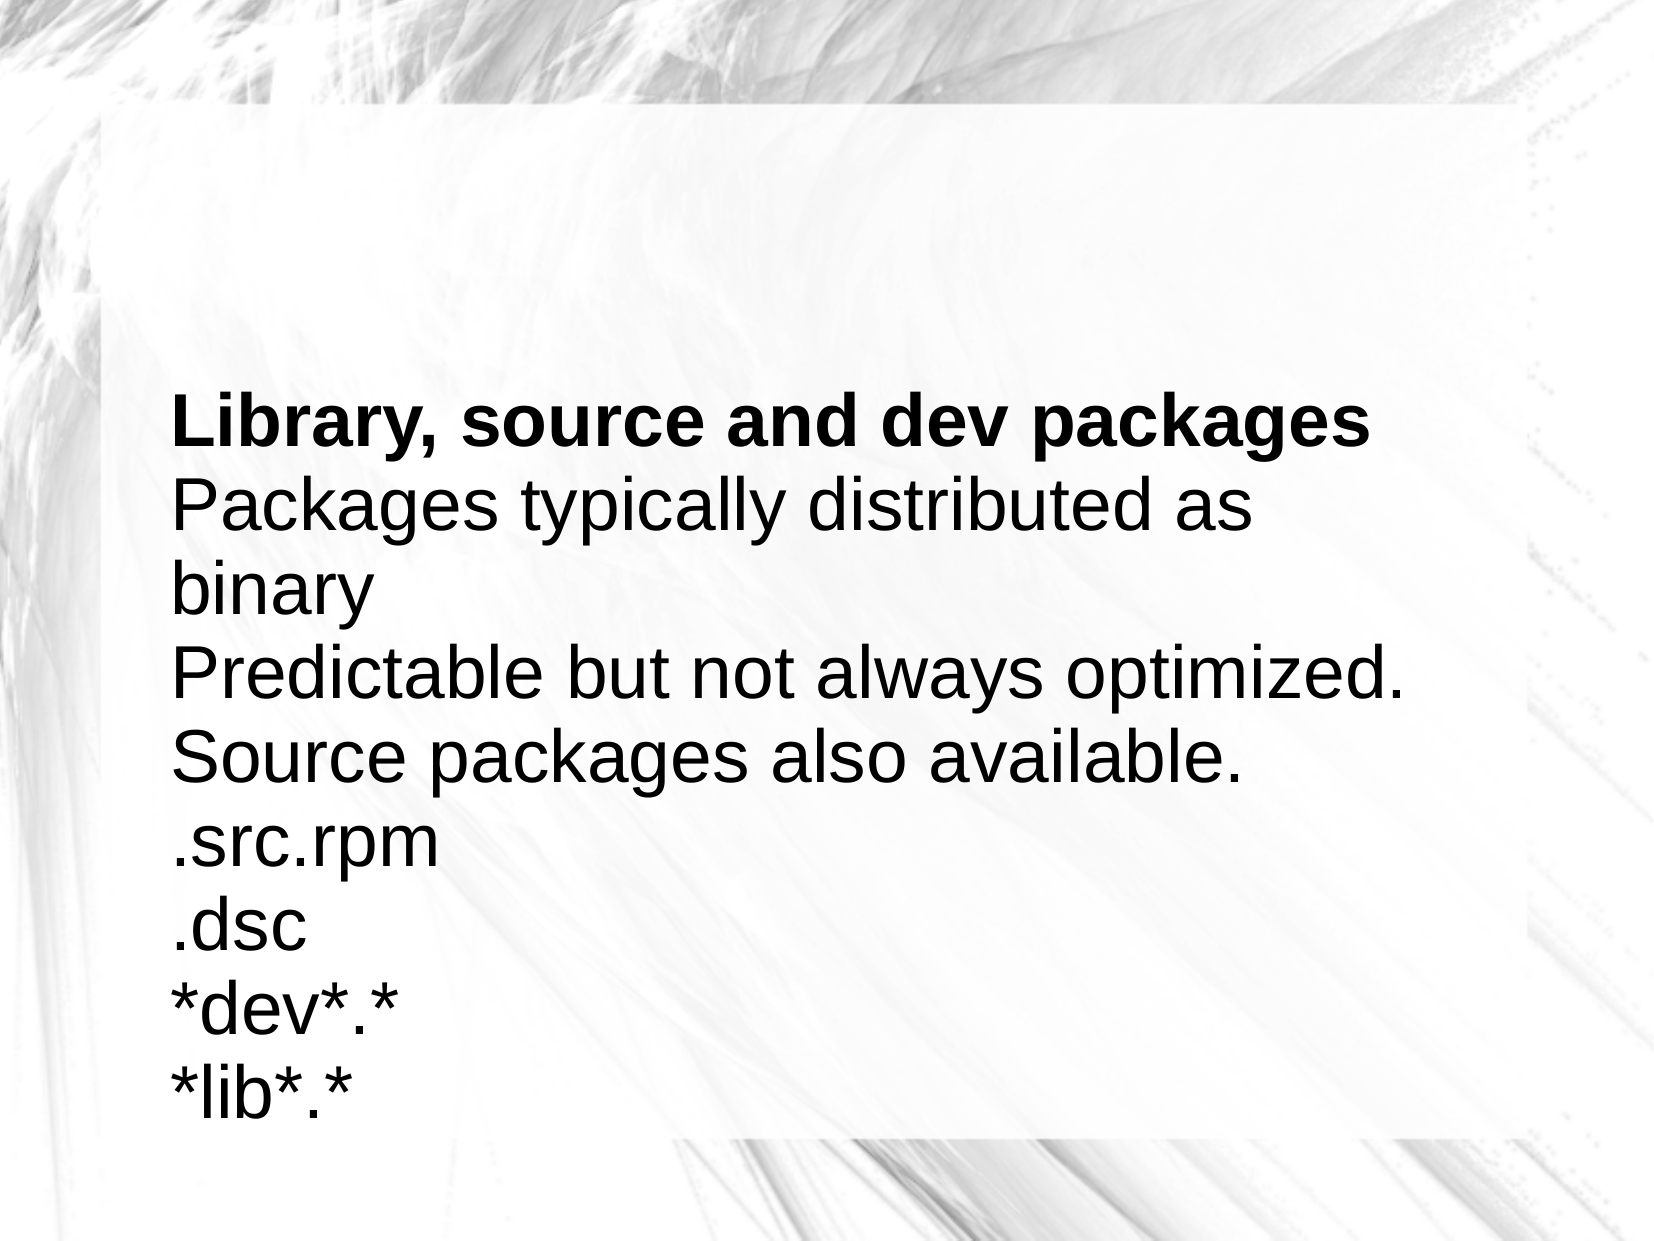

Library, source and dev packages
Packages typically distributed as binary
Predictable but not always optimized.
Source packages also available.
.src.rpm
.dsc
*dev*.*
*lib*.*